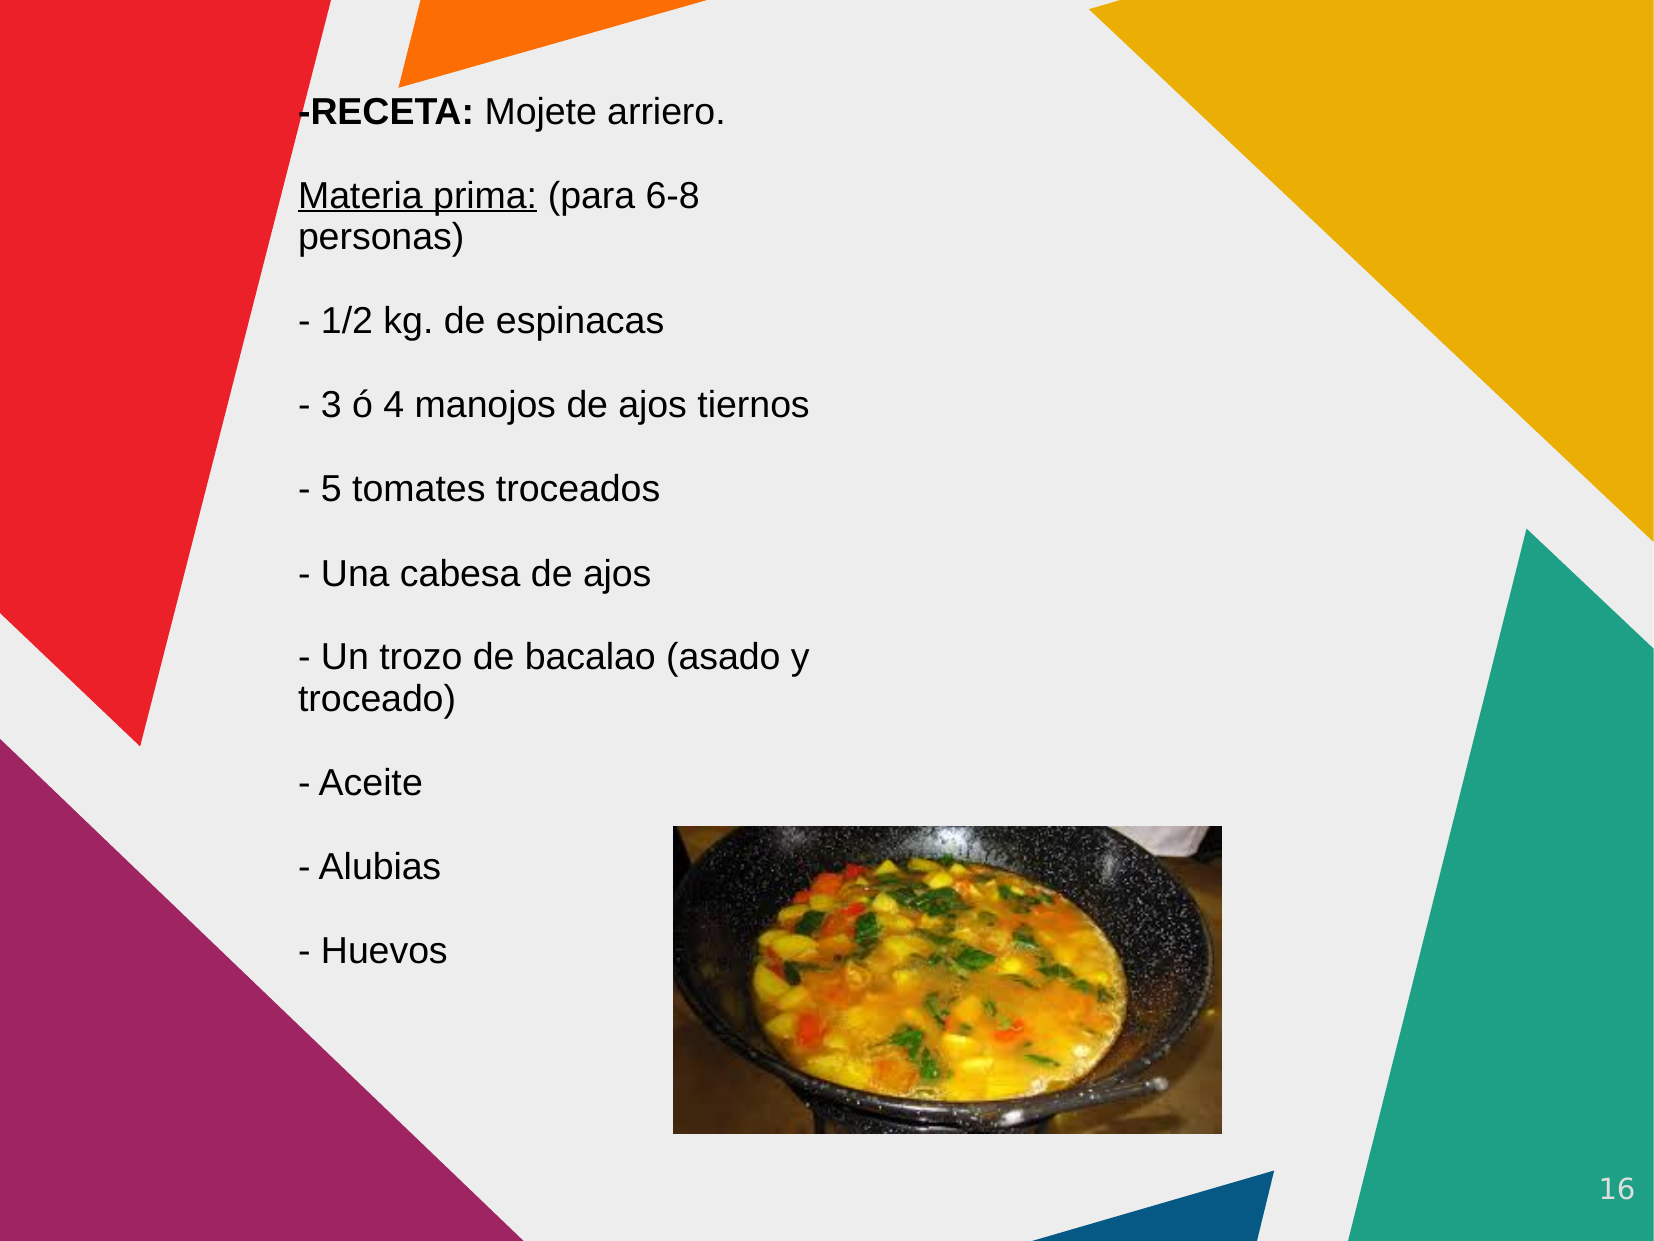

-RECETA: Mojete arriero.
Materia prima: (para 6-8 personas)
- 1/2 kg. de espinacas
- 3 ó 4 manojos de ajos tiernos
- 5 tomates troceados
- Una cabesa de ajos
- Un trozo de bacalao (asado y troceado)
- Aceite
- Alubias
- Huevos
16